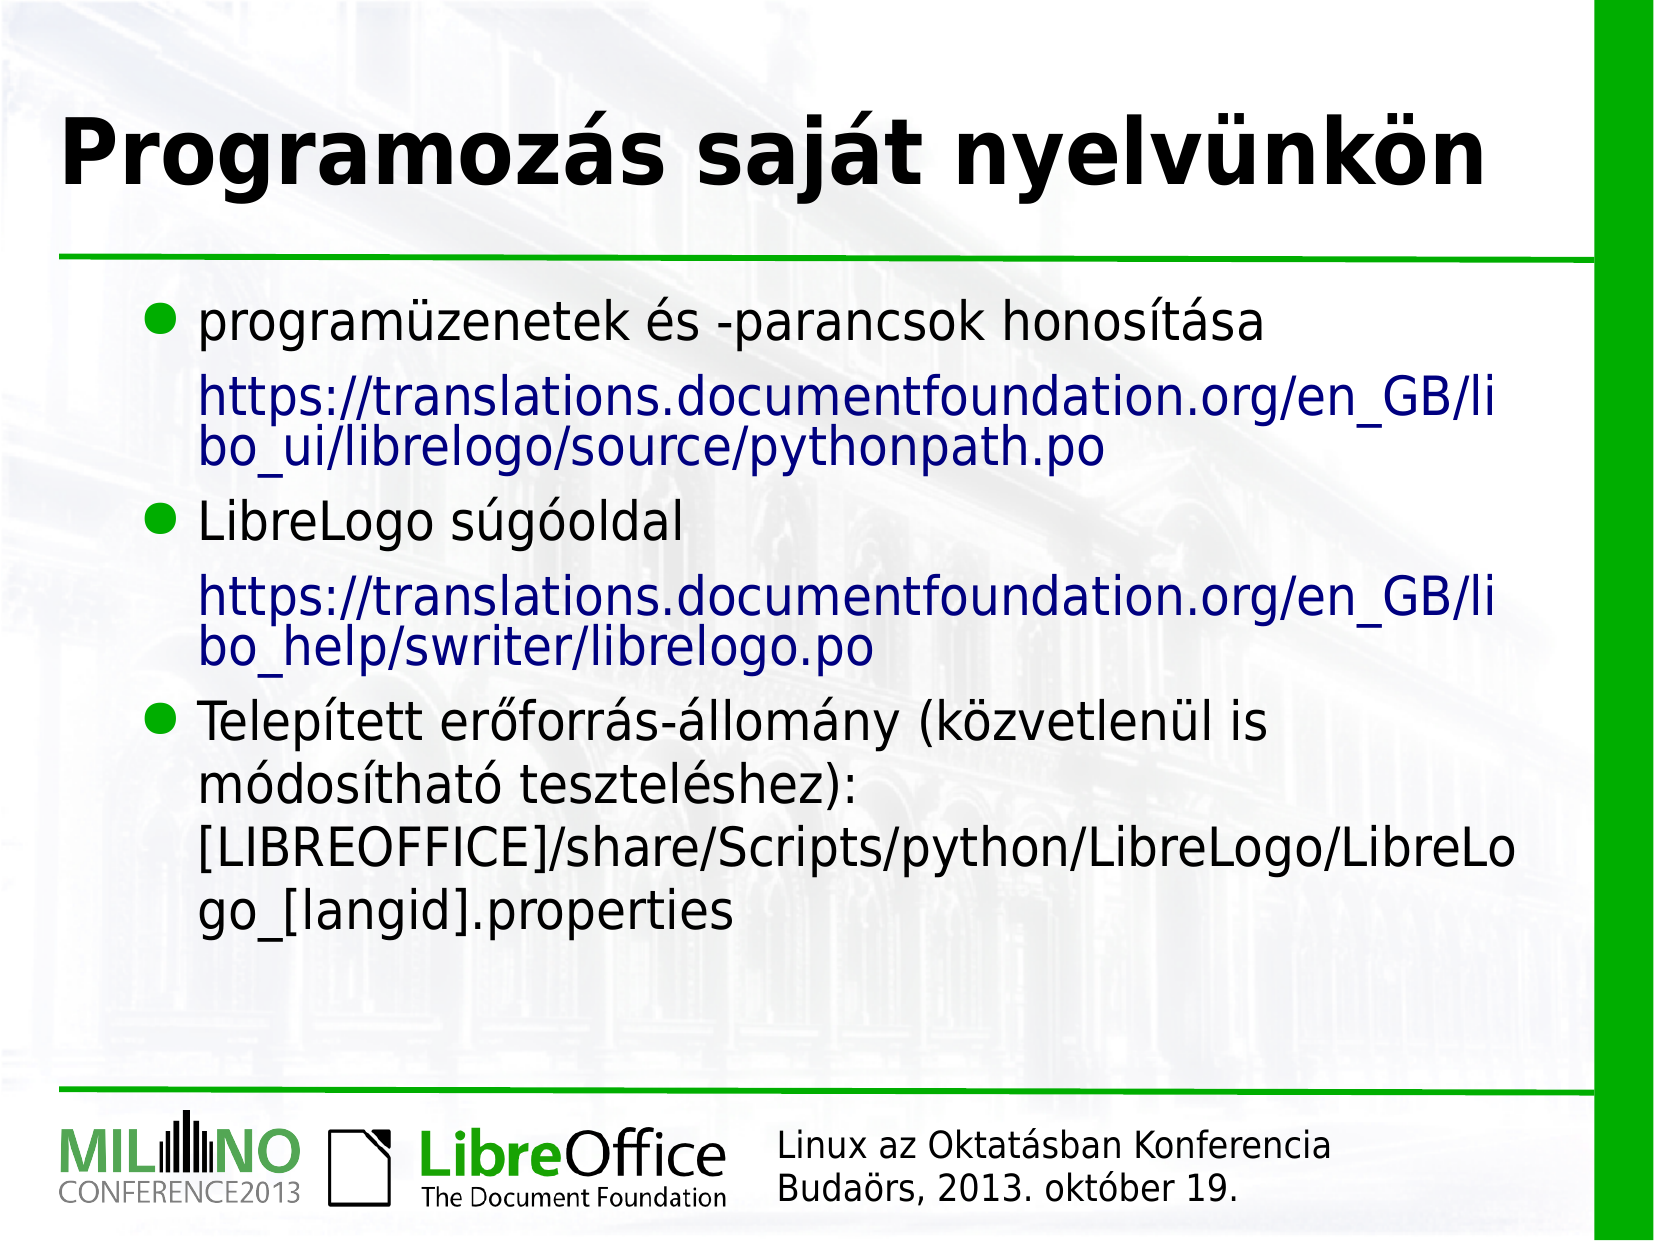

# Programozás saját nyelvünkön
programüzenetek és -parancsok honosítása
https://translations.documentfoundation.org/en_GB/libo_ui/librelogo/source/pythonpath.po
LibreLogo súgóoldal
https://translations.documentfoundation.org/en_GB/libo_help/swriter/librelogo.po
Telepített erőforrás-állomány (közvetlenül is módosítható teszteléshez): [LIBREOFFICE]/share/Scripts/python/LibreLogo/LibreLogo_[langid].properties